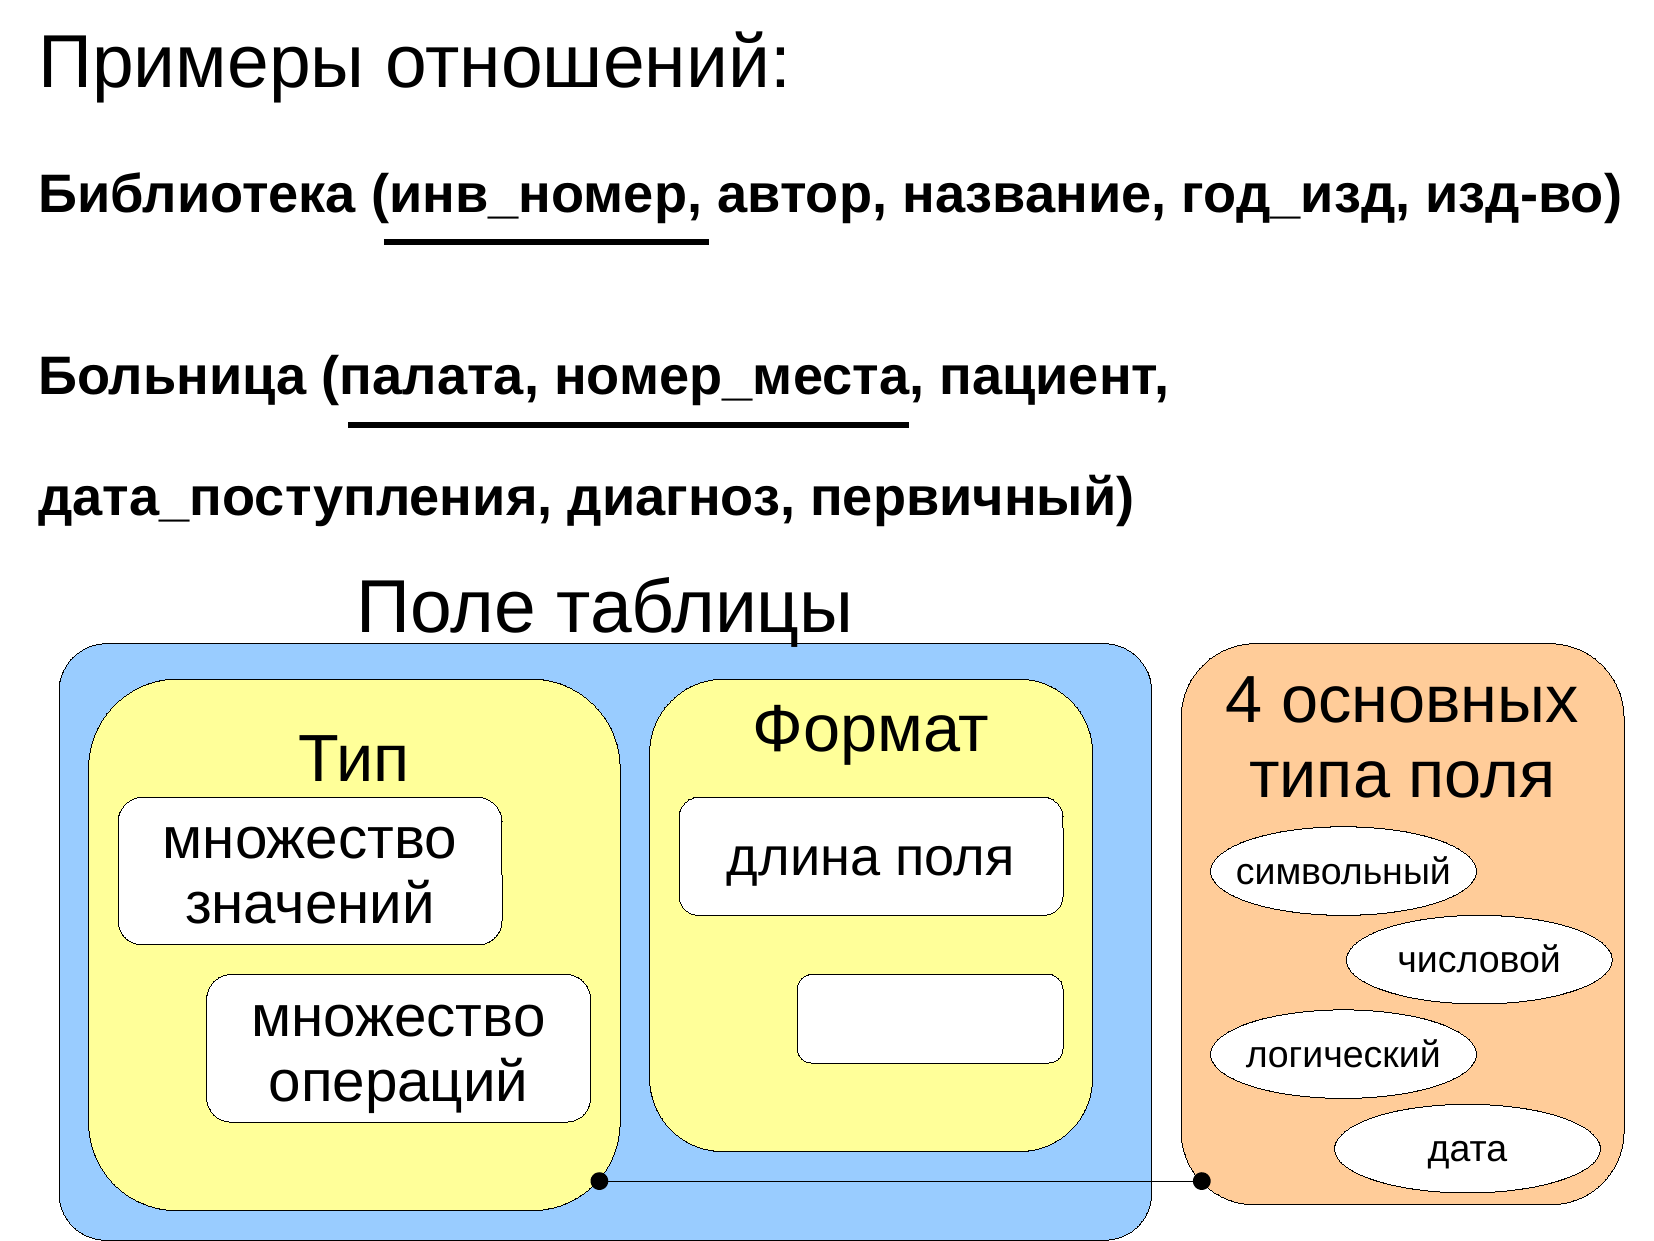

Примеры отношений:
Библиотека (инв_номер, автор, название, год_изд, изд-во)
Больница (палата, номер_места, пациент,
дата_поступления, диагноз, первичный)
Поле таблицы
4 основных
типа поля
Тип
Формат
множество
значений
длина поля
символьный
числовой
множество
операций
логический
дата